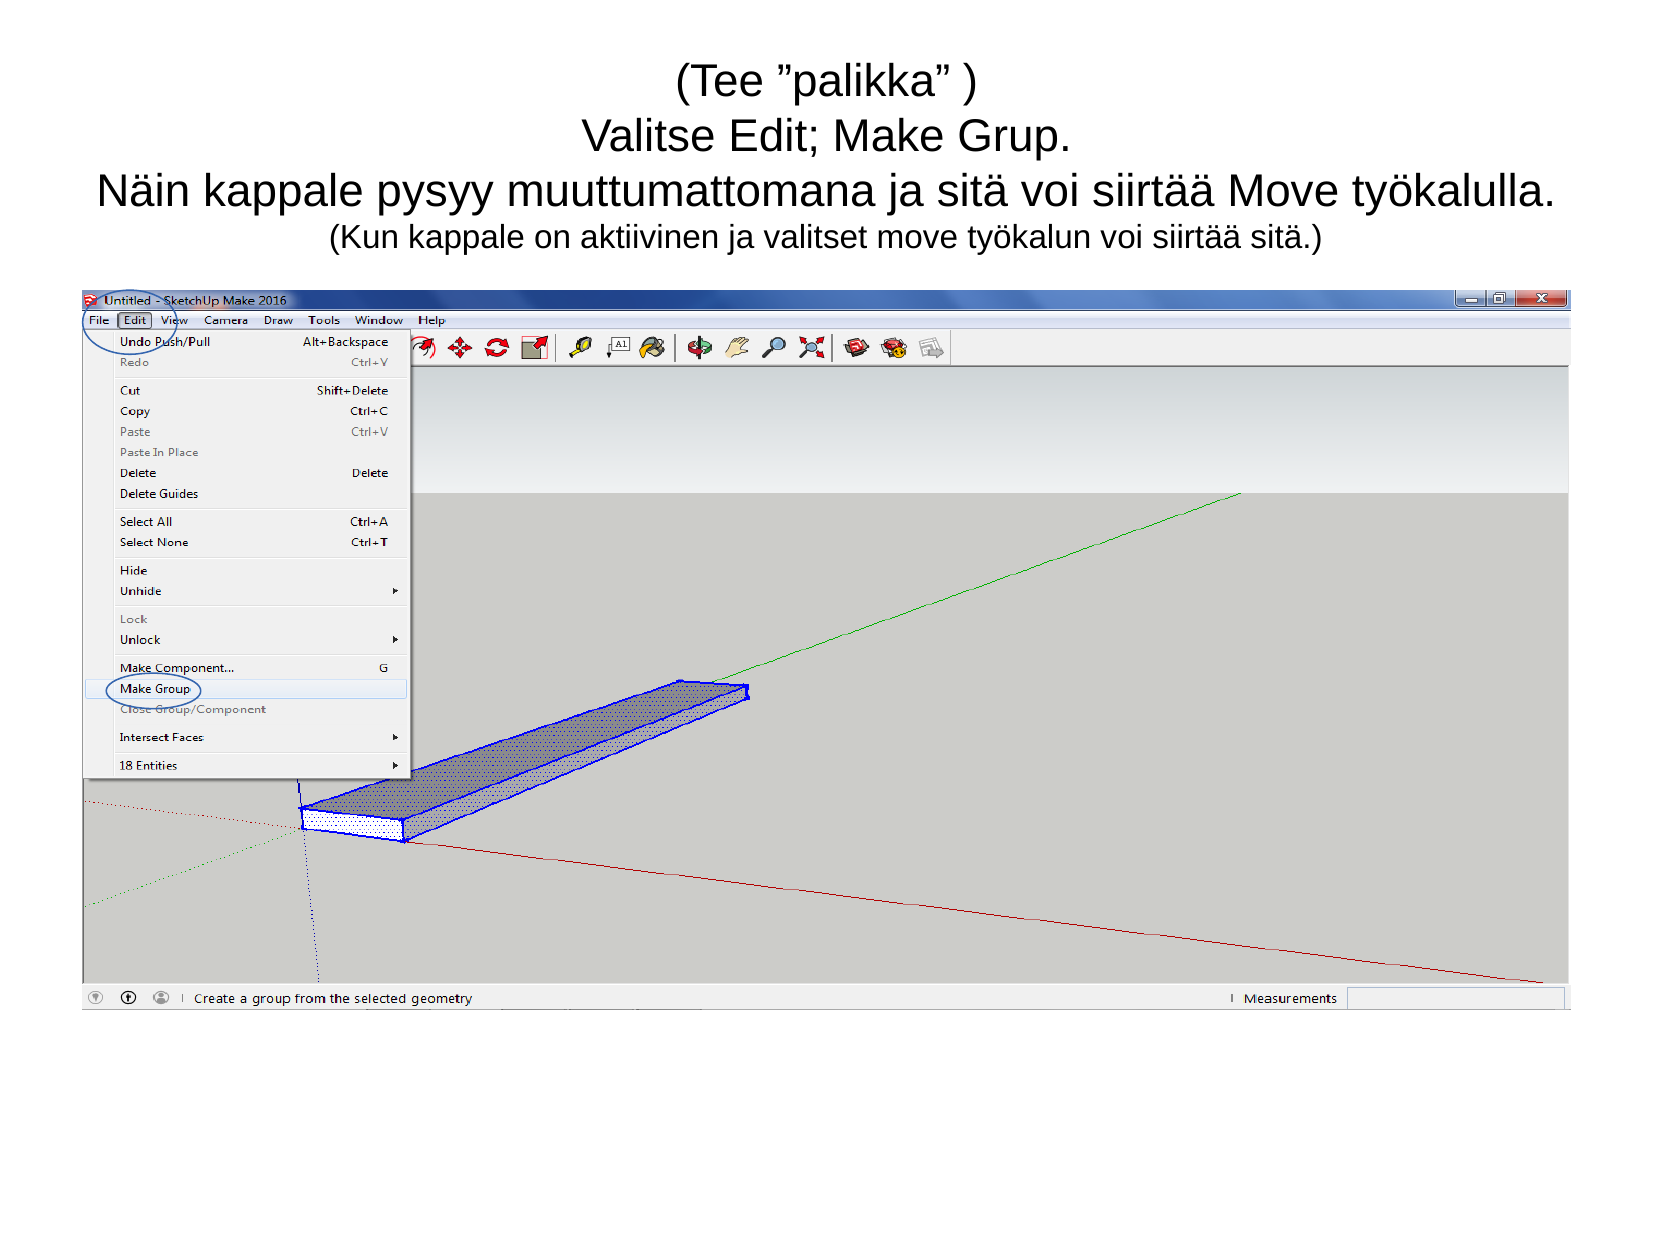

(Tee ”palikka” )
Valitse Edit; Make Grup.
Näin kappale pysyy muuttumattomana ja sitä voi siirtää Move työkalulla.
(Kun kappale on aktiivinen ja valitset move työkalun voi siirtää sitä.)